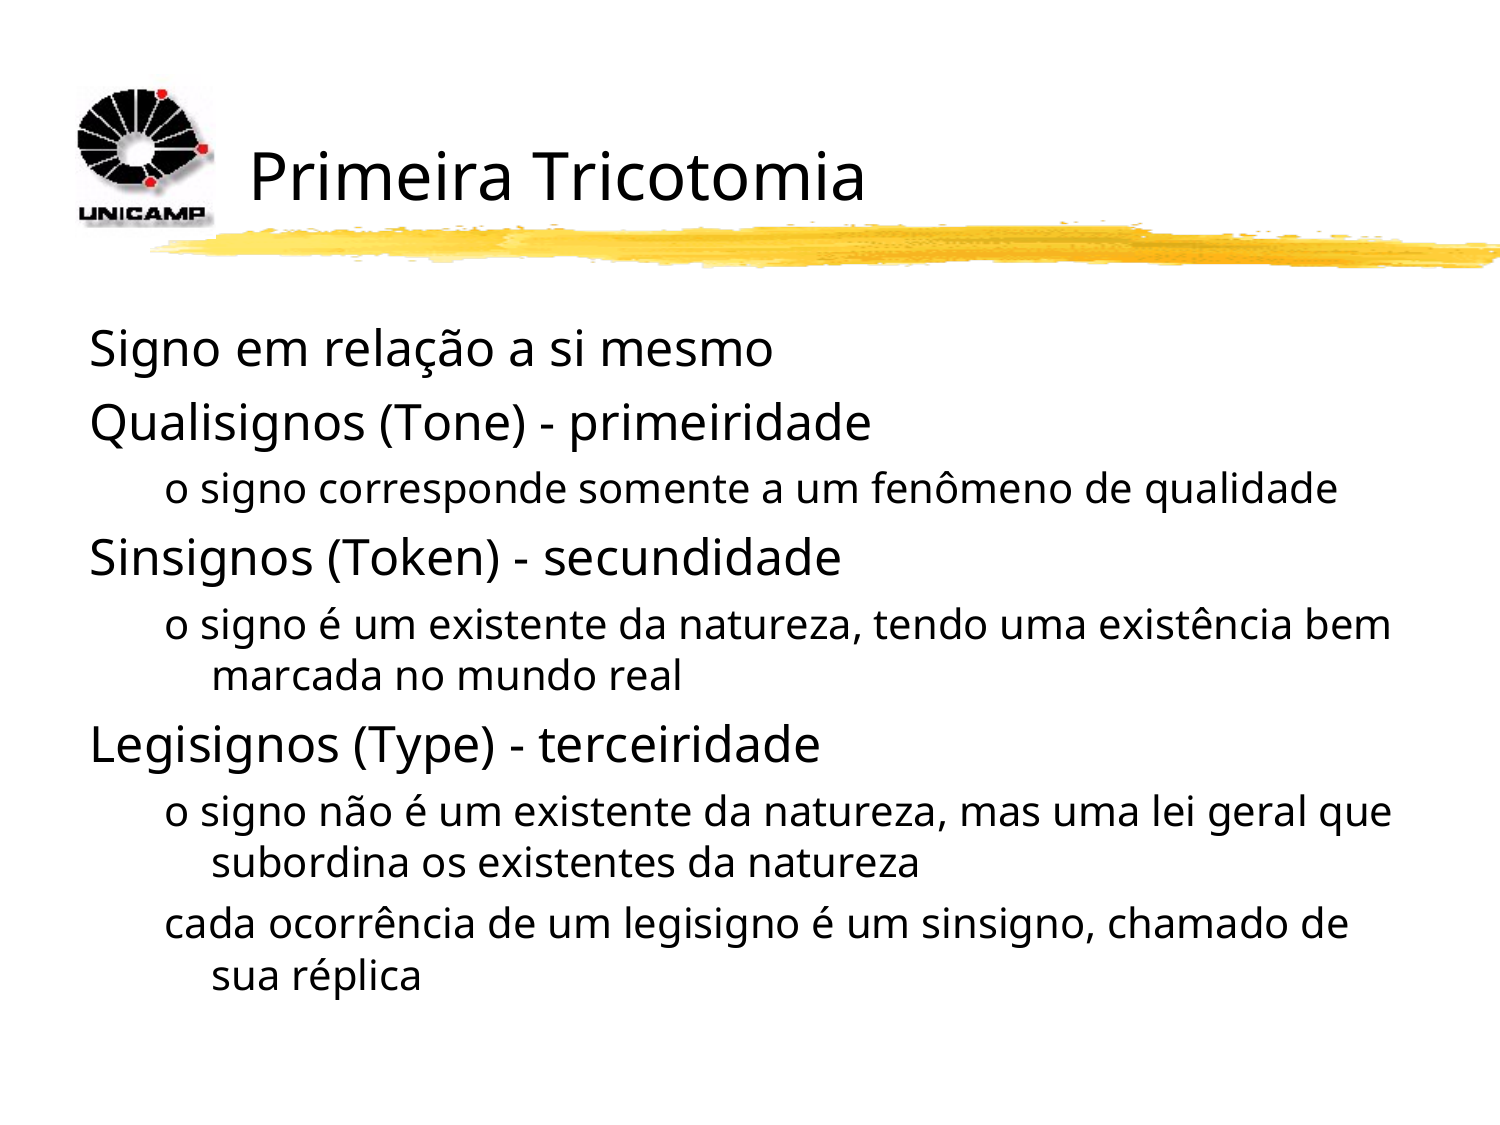

# Primeira Tricotomia
Signo em relação a si mesmo
Qualisignos (Tone) - primeiridade
o signo corresponde somente a um fenômeno de qualidade
Sinsignos (Token) - secundidade
o signo é um existente da natureza, tendo uma existência bem marcada no mundo real
Legisignos (Type) - terceiridade
o signo não é um existente da natureza, mas uma lei geral que subordina os existentes da natureza
cada ocorrência de um legisigno é um sinsigno, chamado de sua réplica